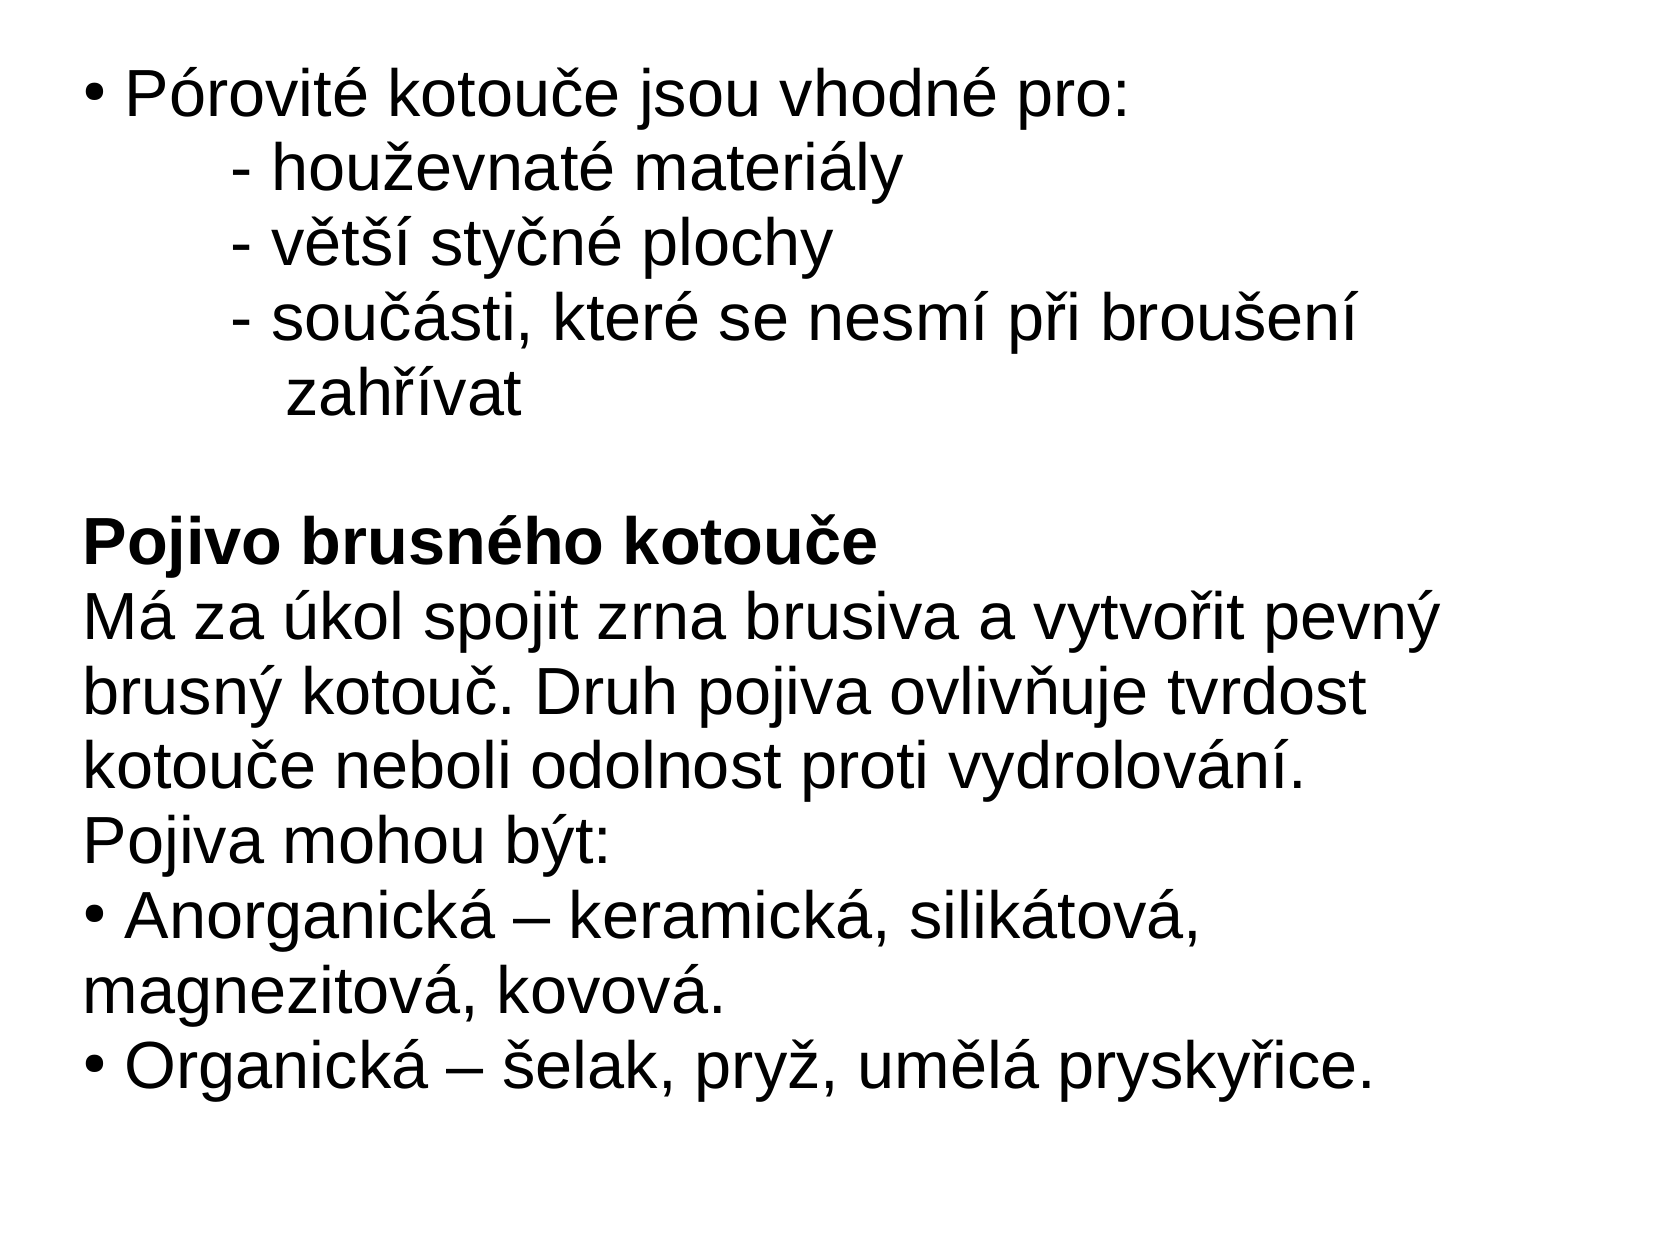

# Pórovité kotouče jsou vhodné pro:
 - houževnaté materiály
 - větší styčné plochy
 - součásti, které se nesmí při broušení zahřívat
Pojivo brusného kotouče
Má za úkol spojit zrna brusiva a vytvořit pevný brusný kotouč. Druh pojiva ovlivňuje tvrdost kotouče neboli odolnost proti vydrolování.
Pojiva mohou být:
 Anorganická – keramická, silikátová, magnezitová, kovová.
 Organická – šelak, pryž, umělá pryskyřice.